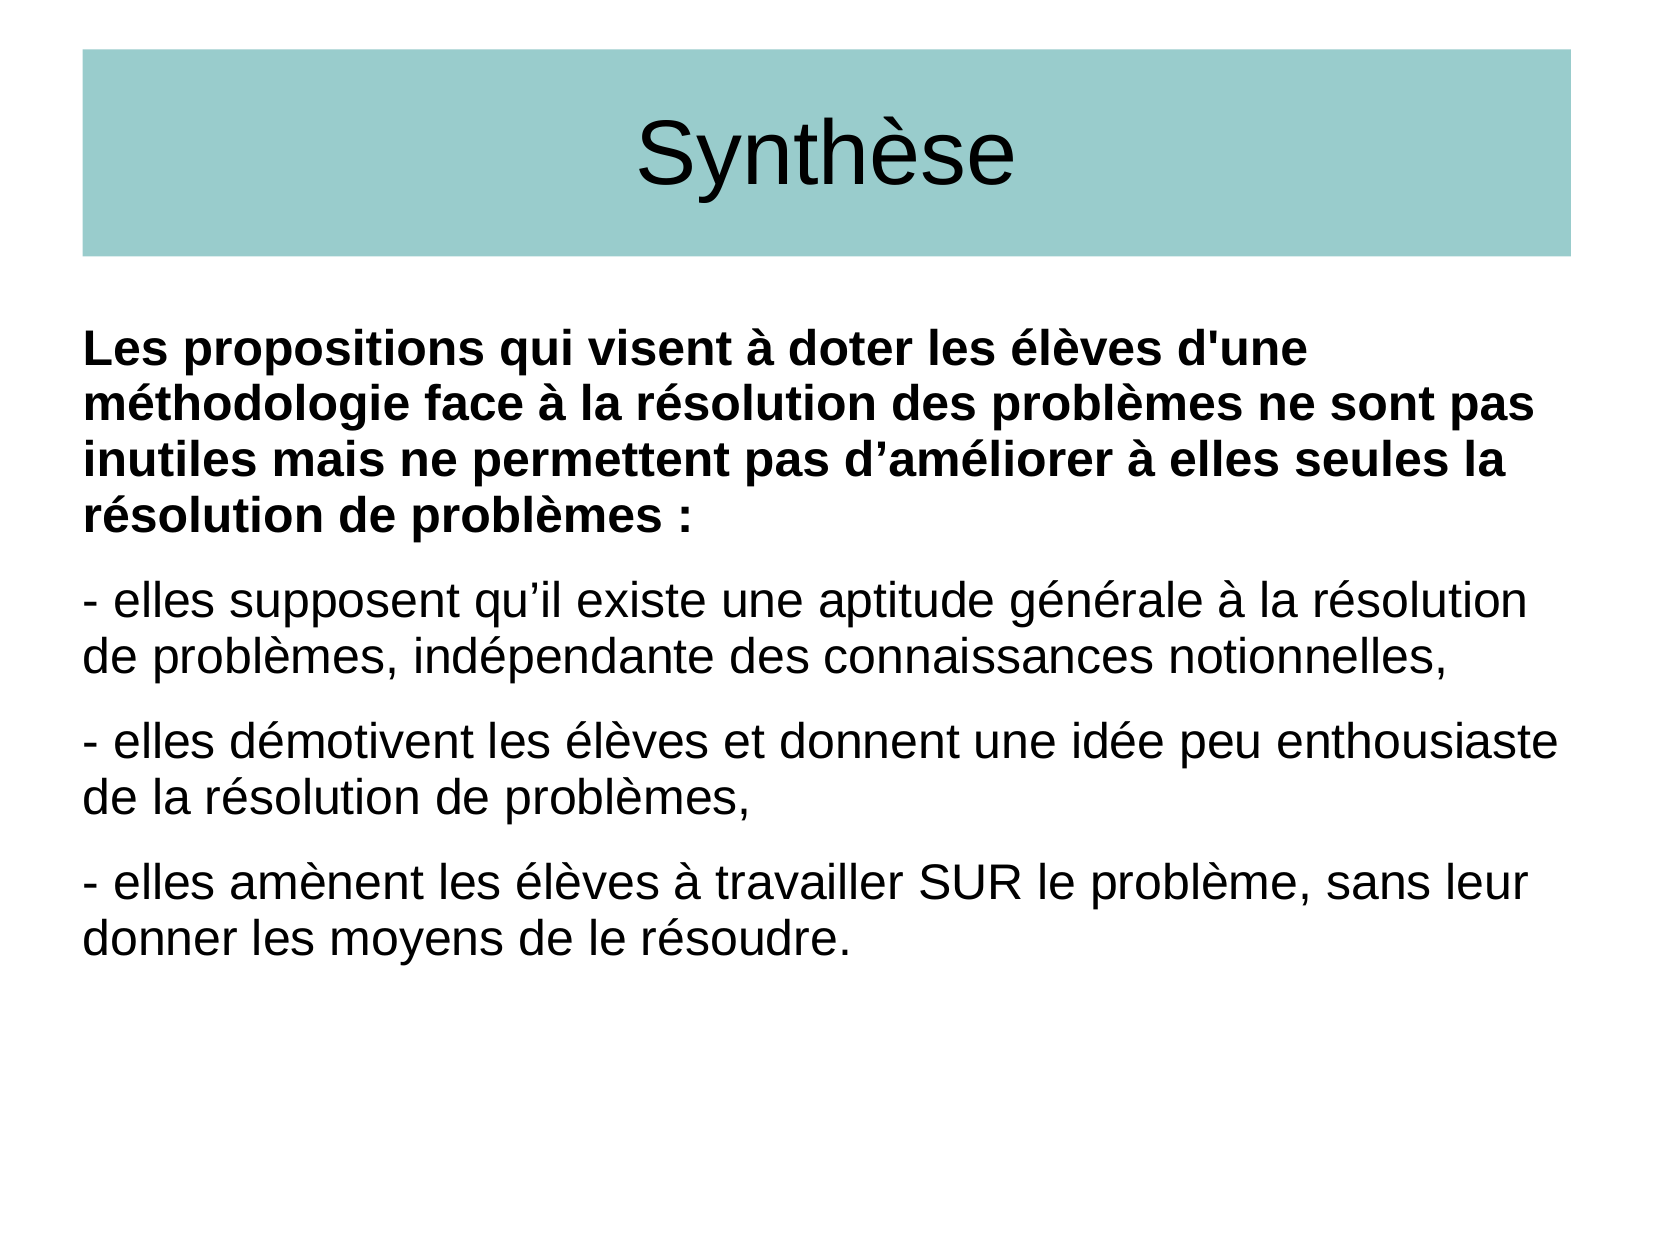

# Synthèse
Les propositions qui visent à doter les élèves d'une méthodologie face à la résolution des problèmes ne sont pas inutiles mais ne permettent pas d’améliorer à elles seules la résolution de problèmes :
- elles supposent qu’il existe une aptitude générale à la résolution de problèmes, indépendante des connaissances notionnelles,
- elles démotivent les élèves et donnent une idée peu enthousiaste de la résolution de problèmes,
- elles amènent les élèves à travailler SUR le problème, sans leur donner les moyens de le résoudre.